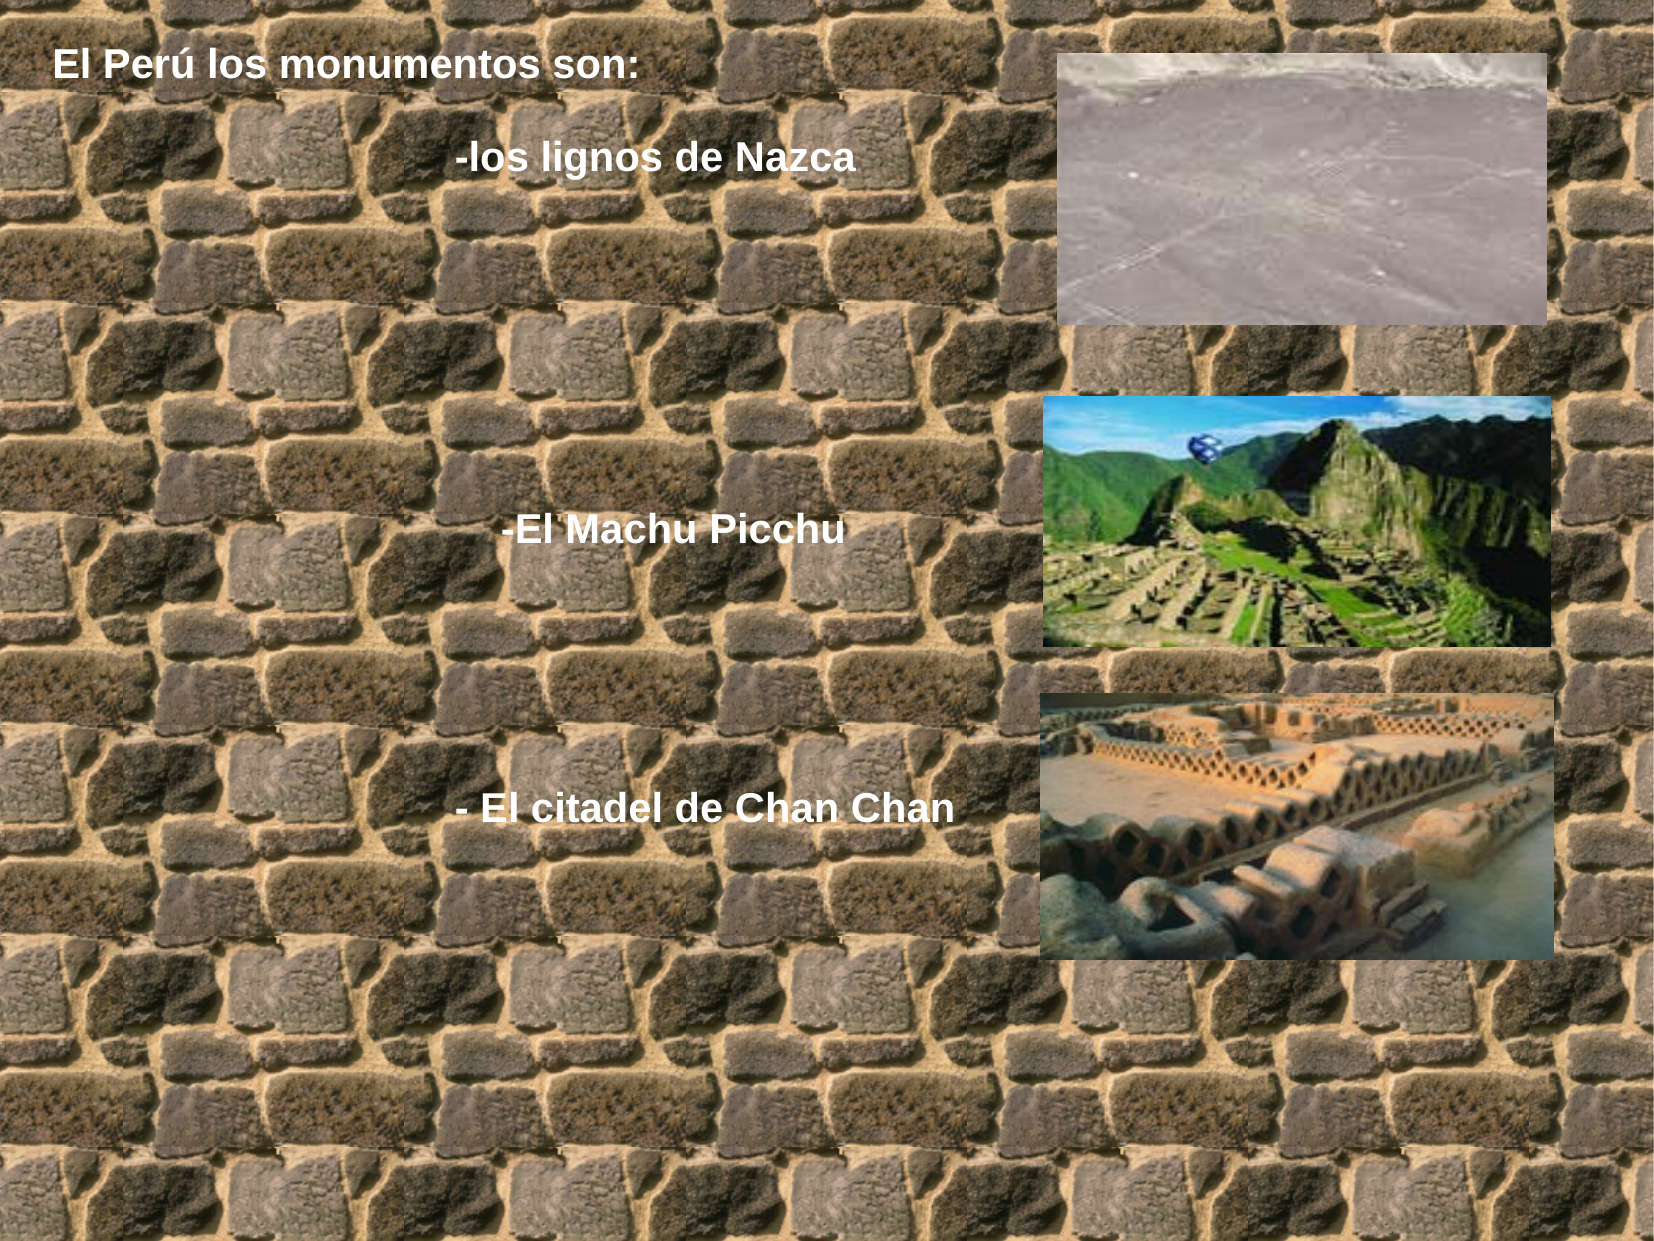

El Perú los monumentos son:
 -los lignos de Nazca
 -El Machu Picchu
 - El citadel de Chan Chan